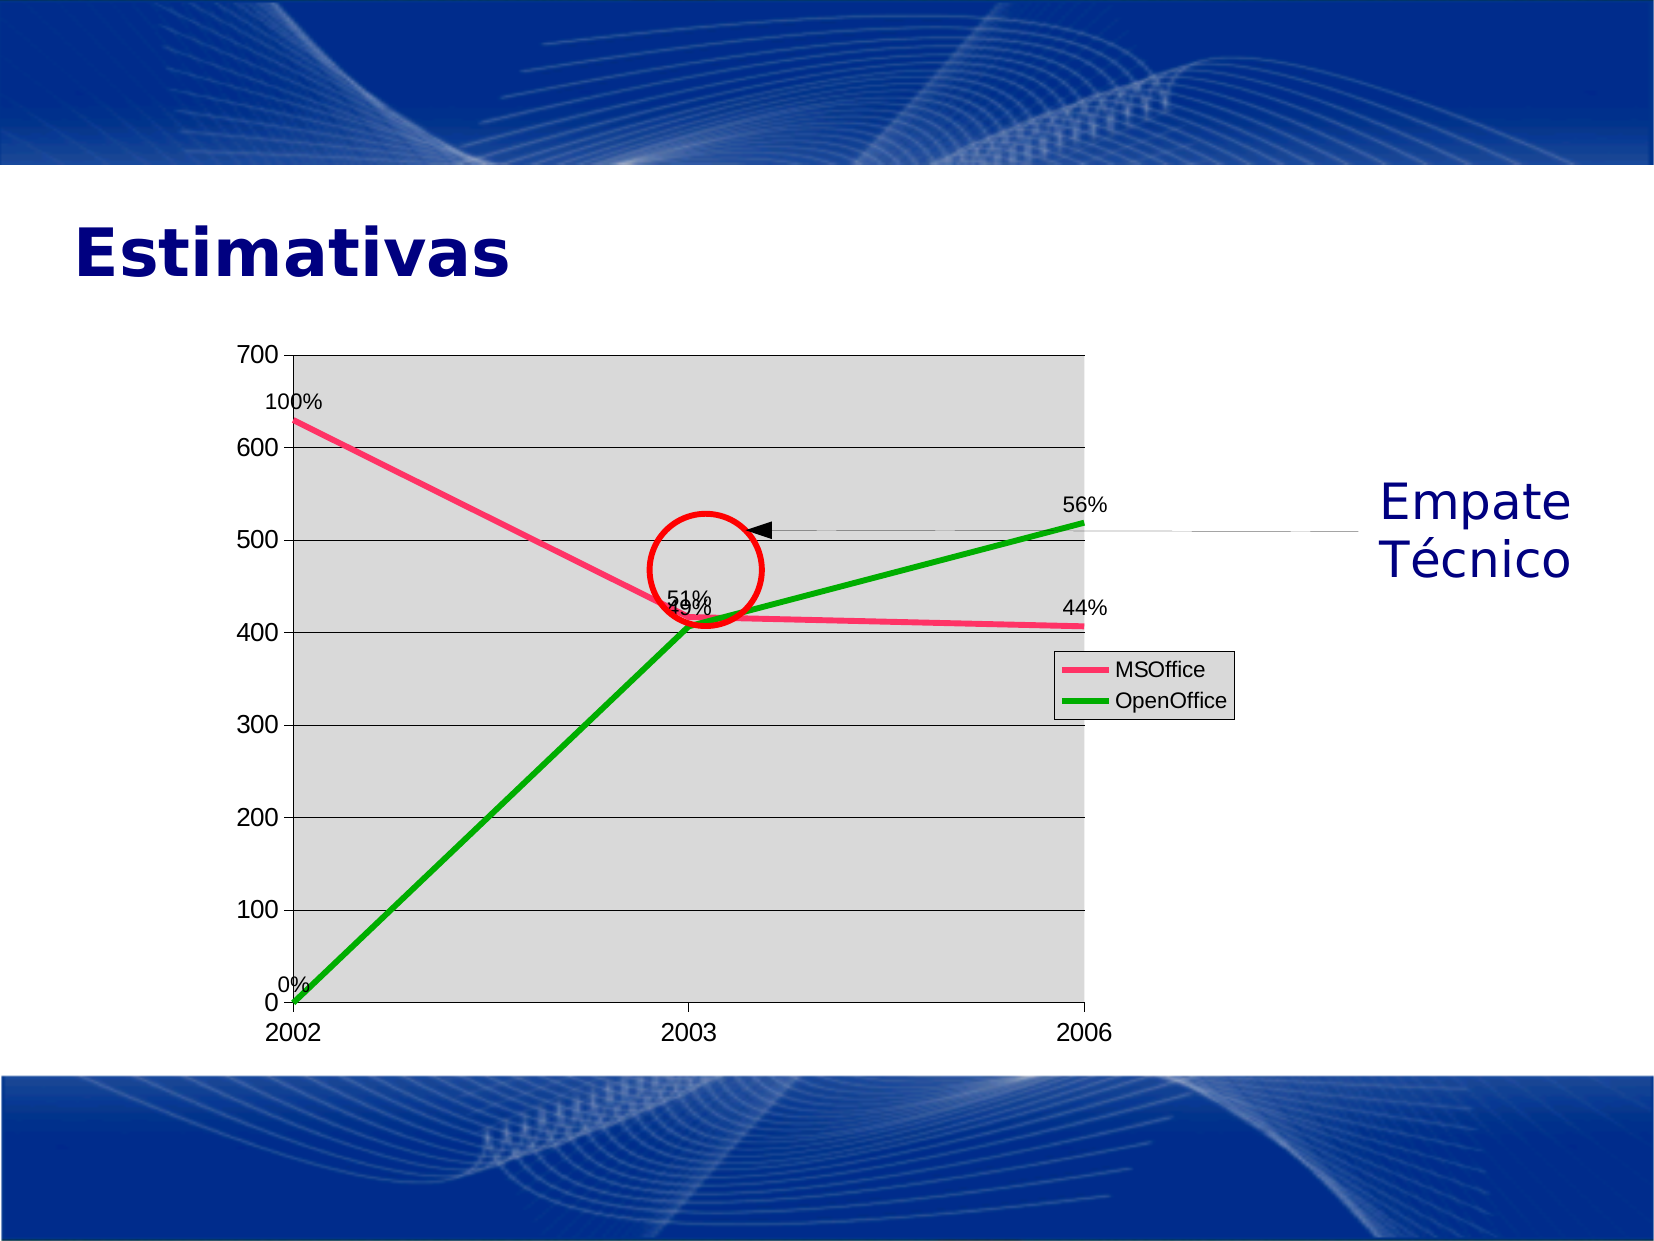

Estimativas
### Chart
| Category | MSOffice | OpenOffice |
|---|---|---|
| 2002 | 630.0 | 0.0 |
| 2003 | 417.0 | 407.0 |
| 2006 | 407.0 | 519.0 |Empate
Técnico